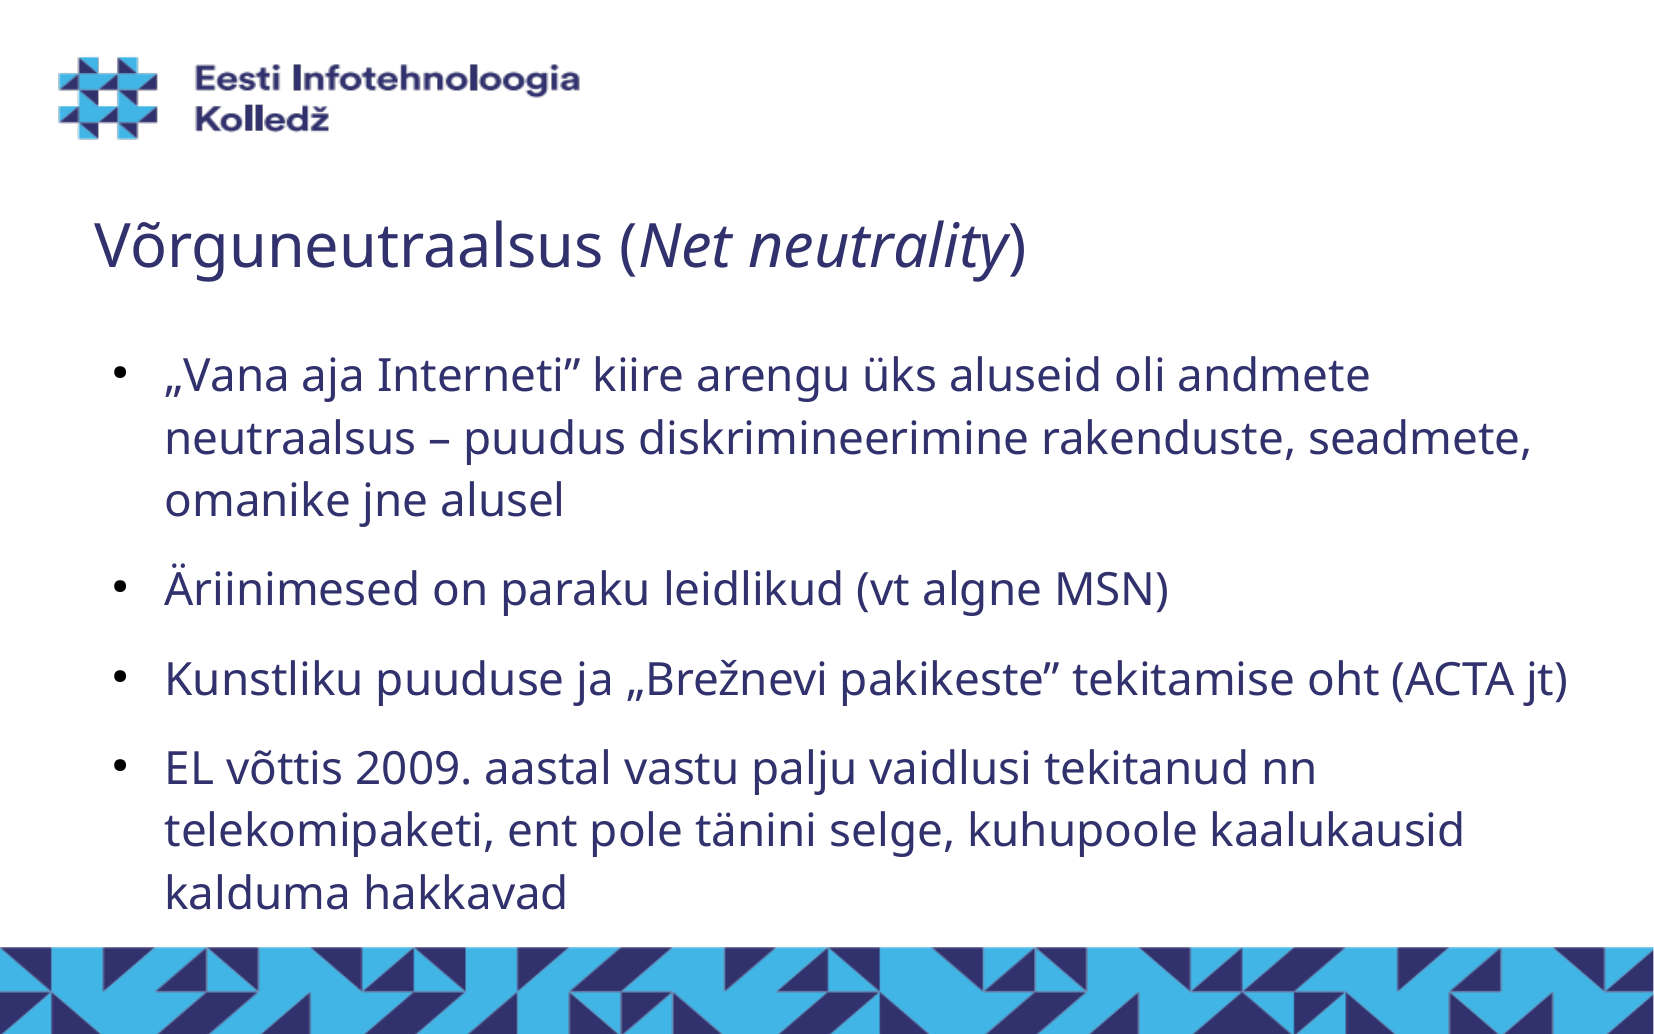

# Võrguneutraalsus (Net neutrality)
„Vana aja Interneti” kiire arengu üks aluseid oli andmete neutraalsus – puudus diskrimineerimine rakenduste, seadmete, omanike jne alusel
Äriinimesed on paraku leidlikud (vt algne MSN)
Kunstliku puuduse ja „Brežnevi pakikeste” tekitamise oht (ACTA jt)
EL võttis 2009. aastal vastu palju vaidlusi tekitanud nn telekomipaketi, ent pole tänini selge, kuhupoole kaalukausid kalduma hakkavad